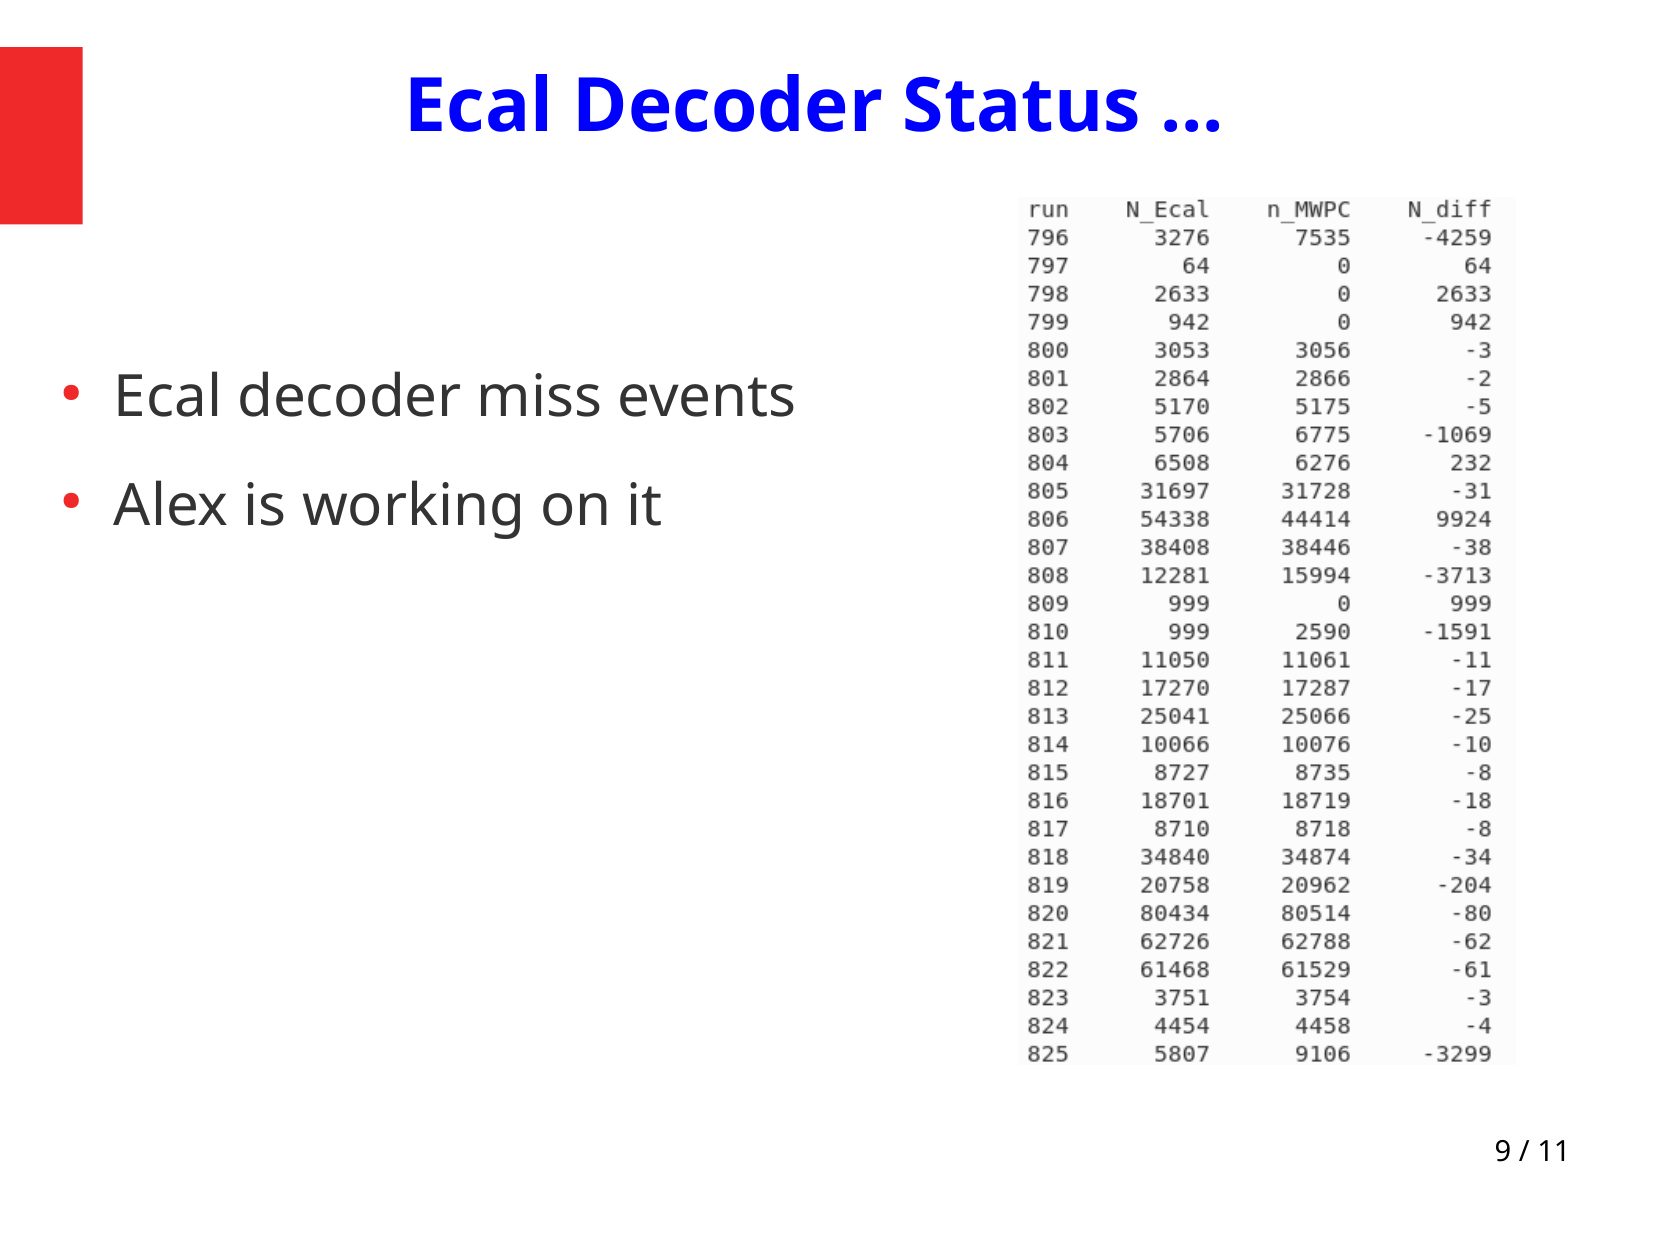

# Ecal Decoder Status ...
Ecal decoder miss events
Alex is working on it
9